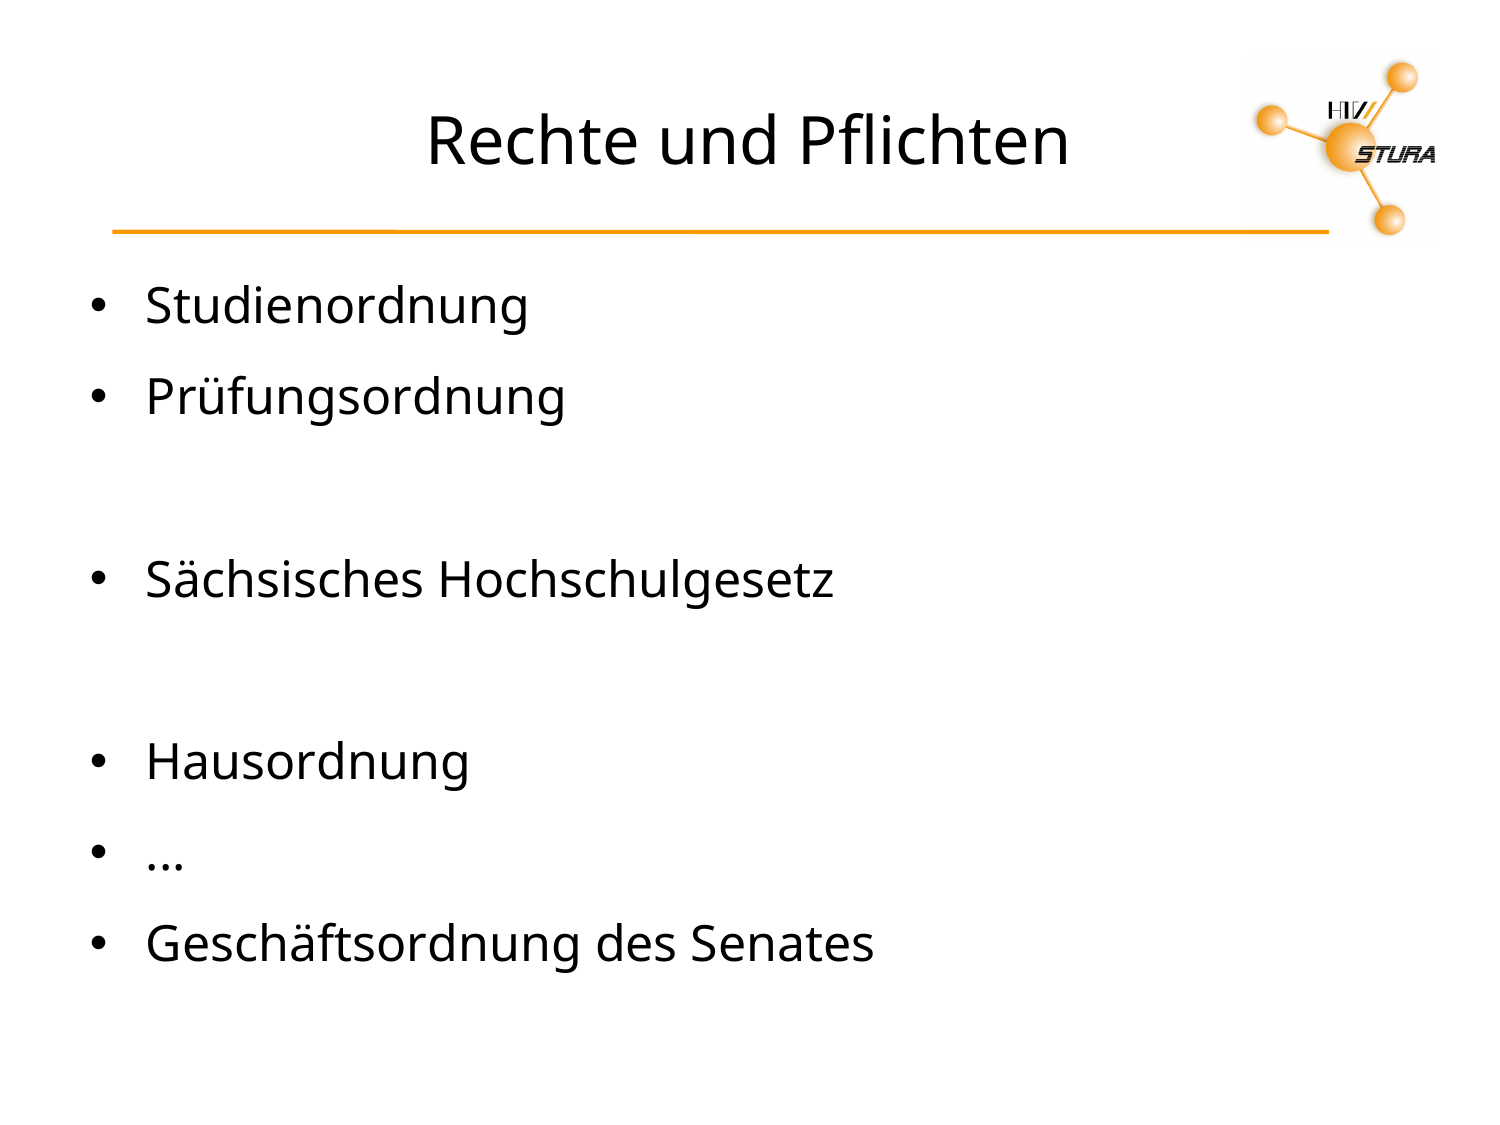

# Rechte und Pflichten
Studienordnung
Prüfungsordnung
Sächsisches Hochschulgesetz
Hausordnung
...
Geschäftsordnung des Senates